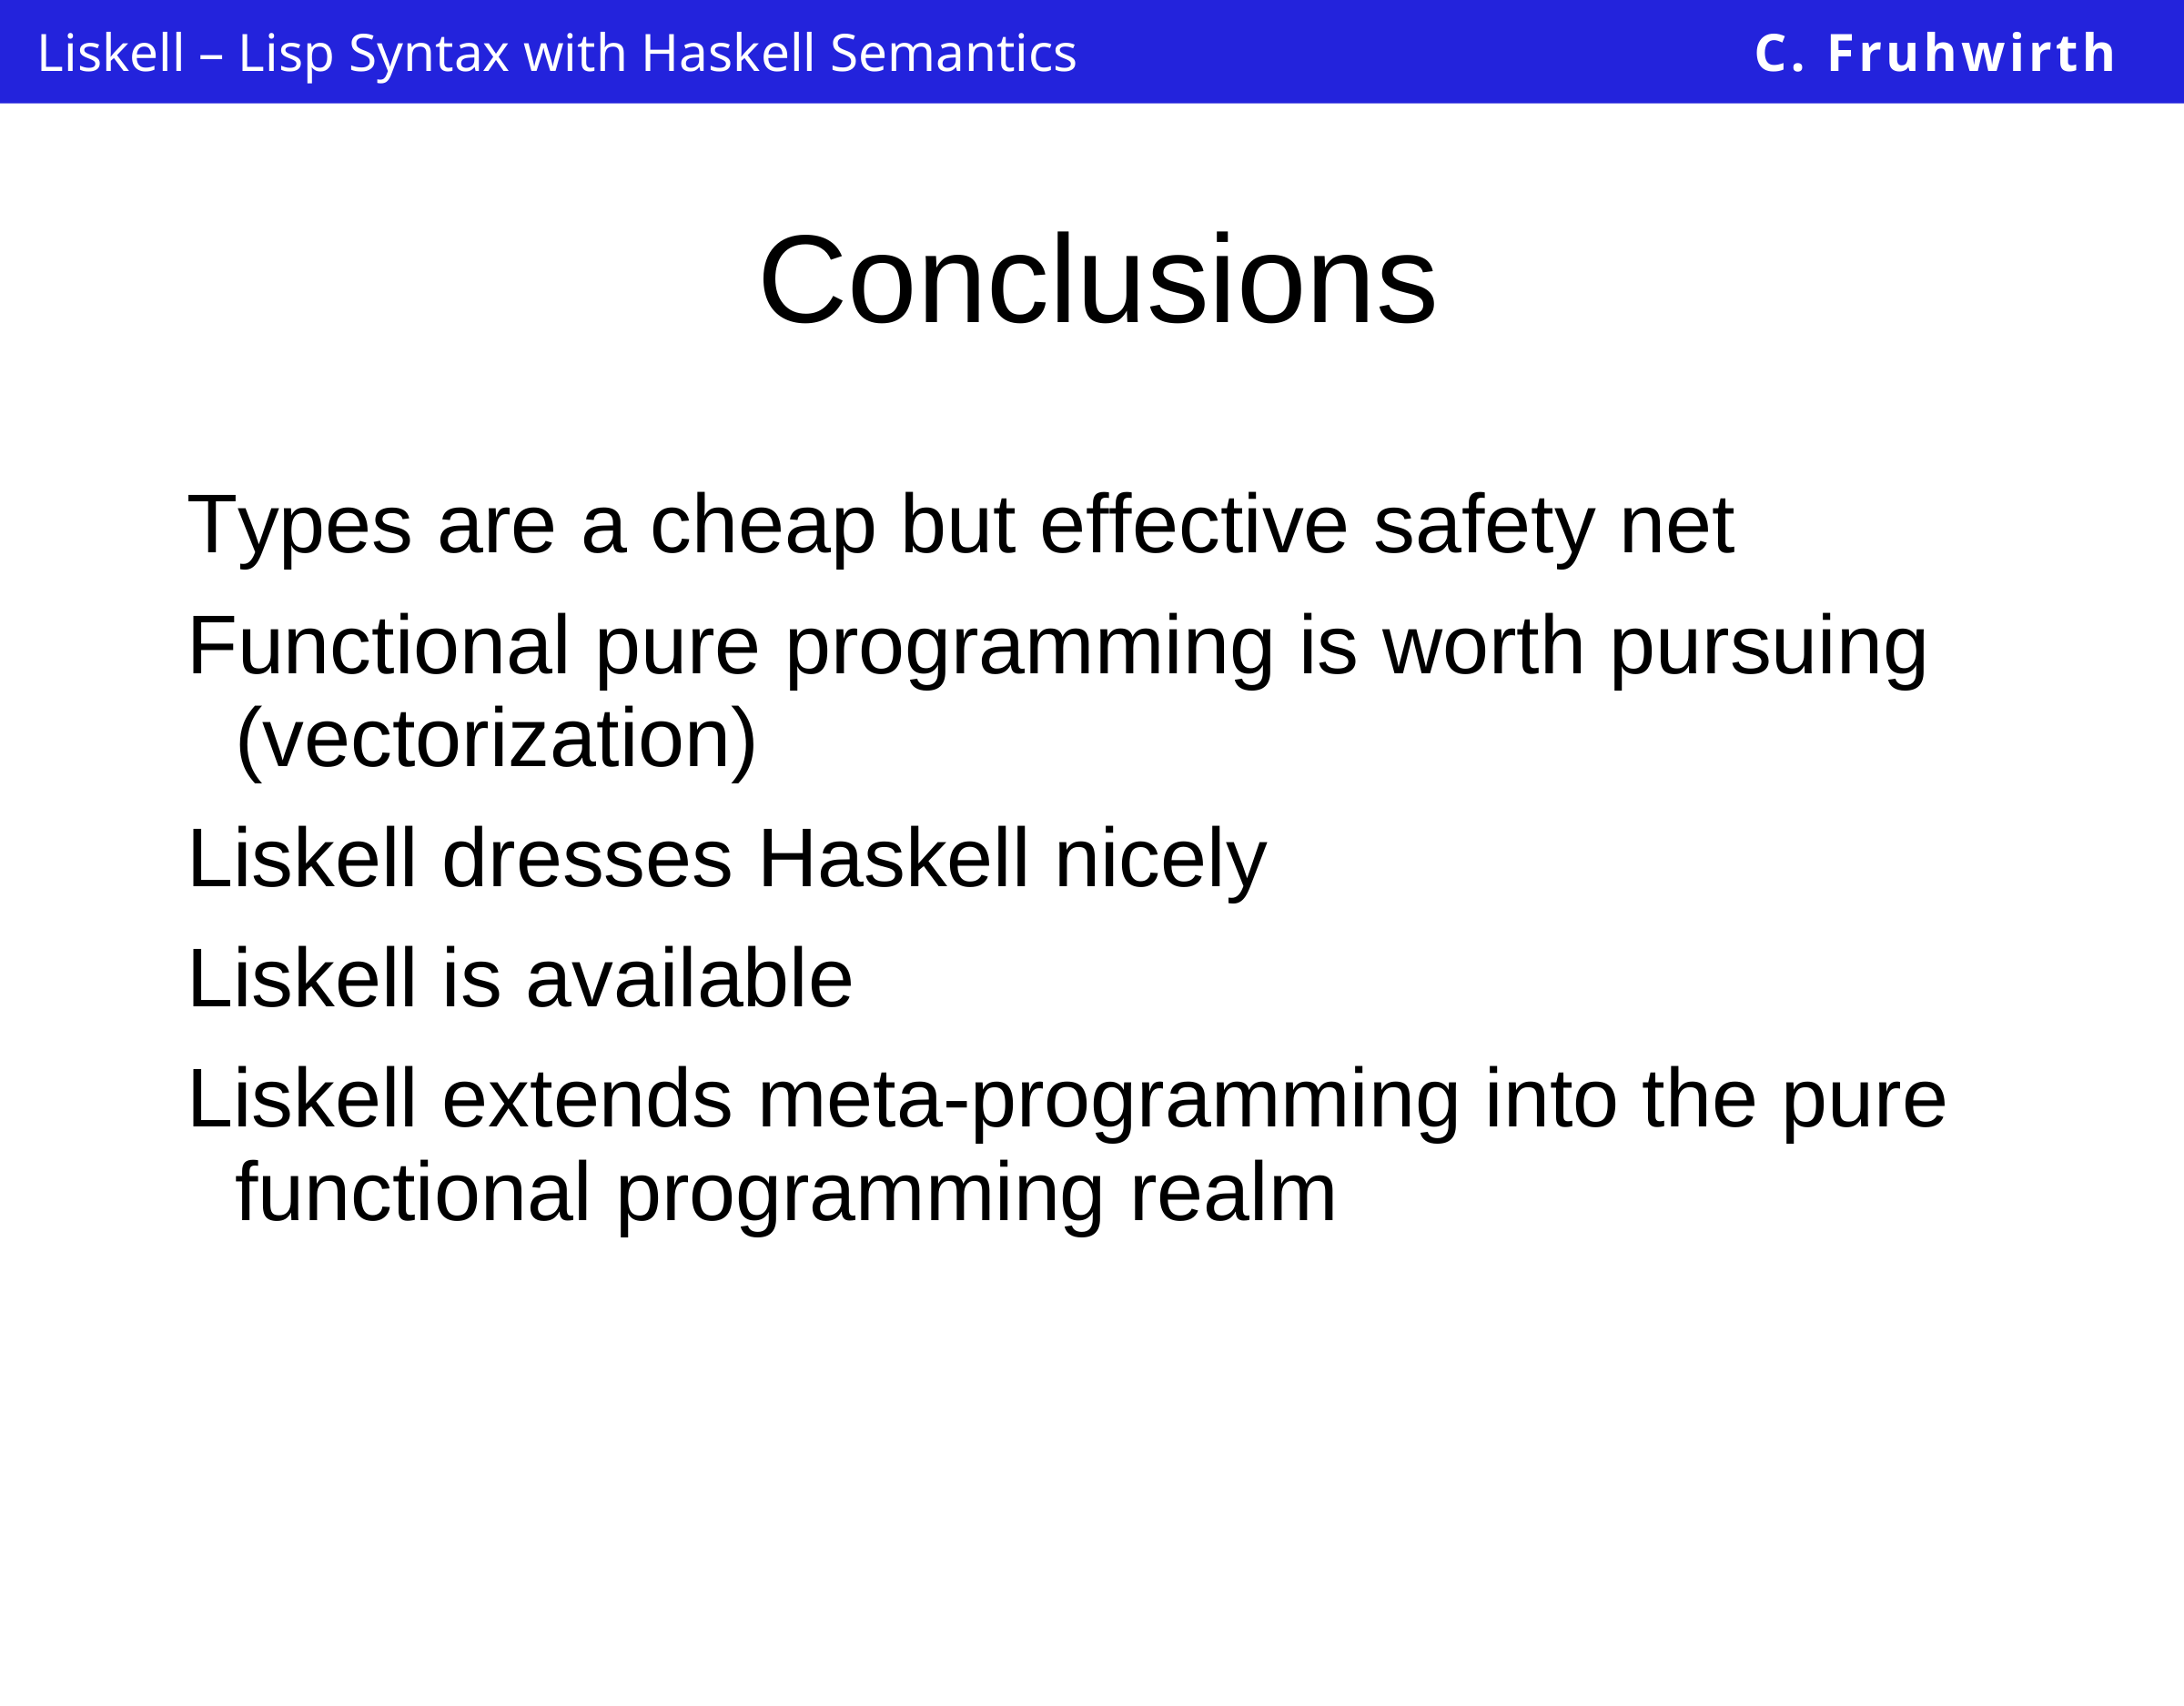

# Conclusions
Types are a cheap but effective safety net
Functional pure programming is worth pursuing (vectorization)
Liskell dresses Haskell nicely
Liskell is available
Liskell extends meta-programming into the pure functional programming realm